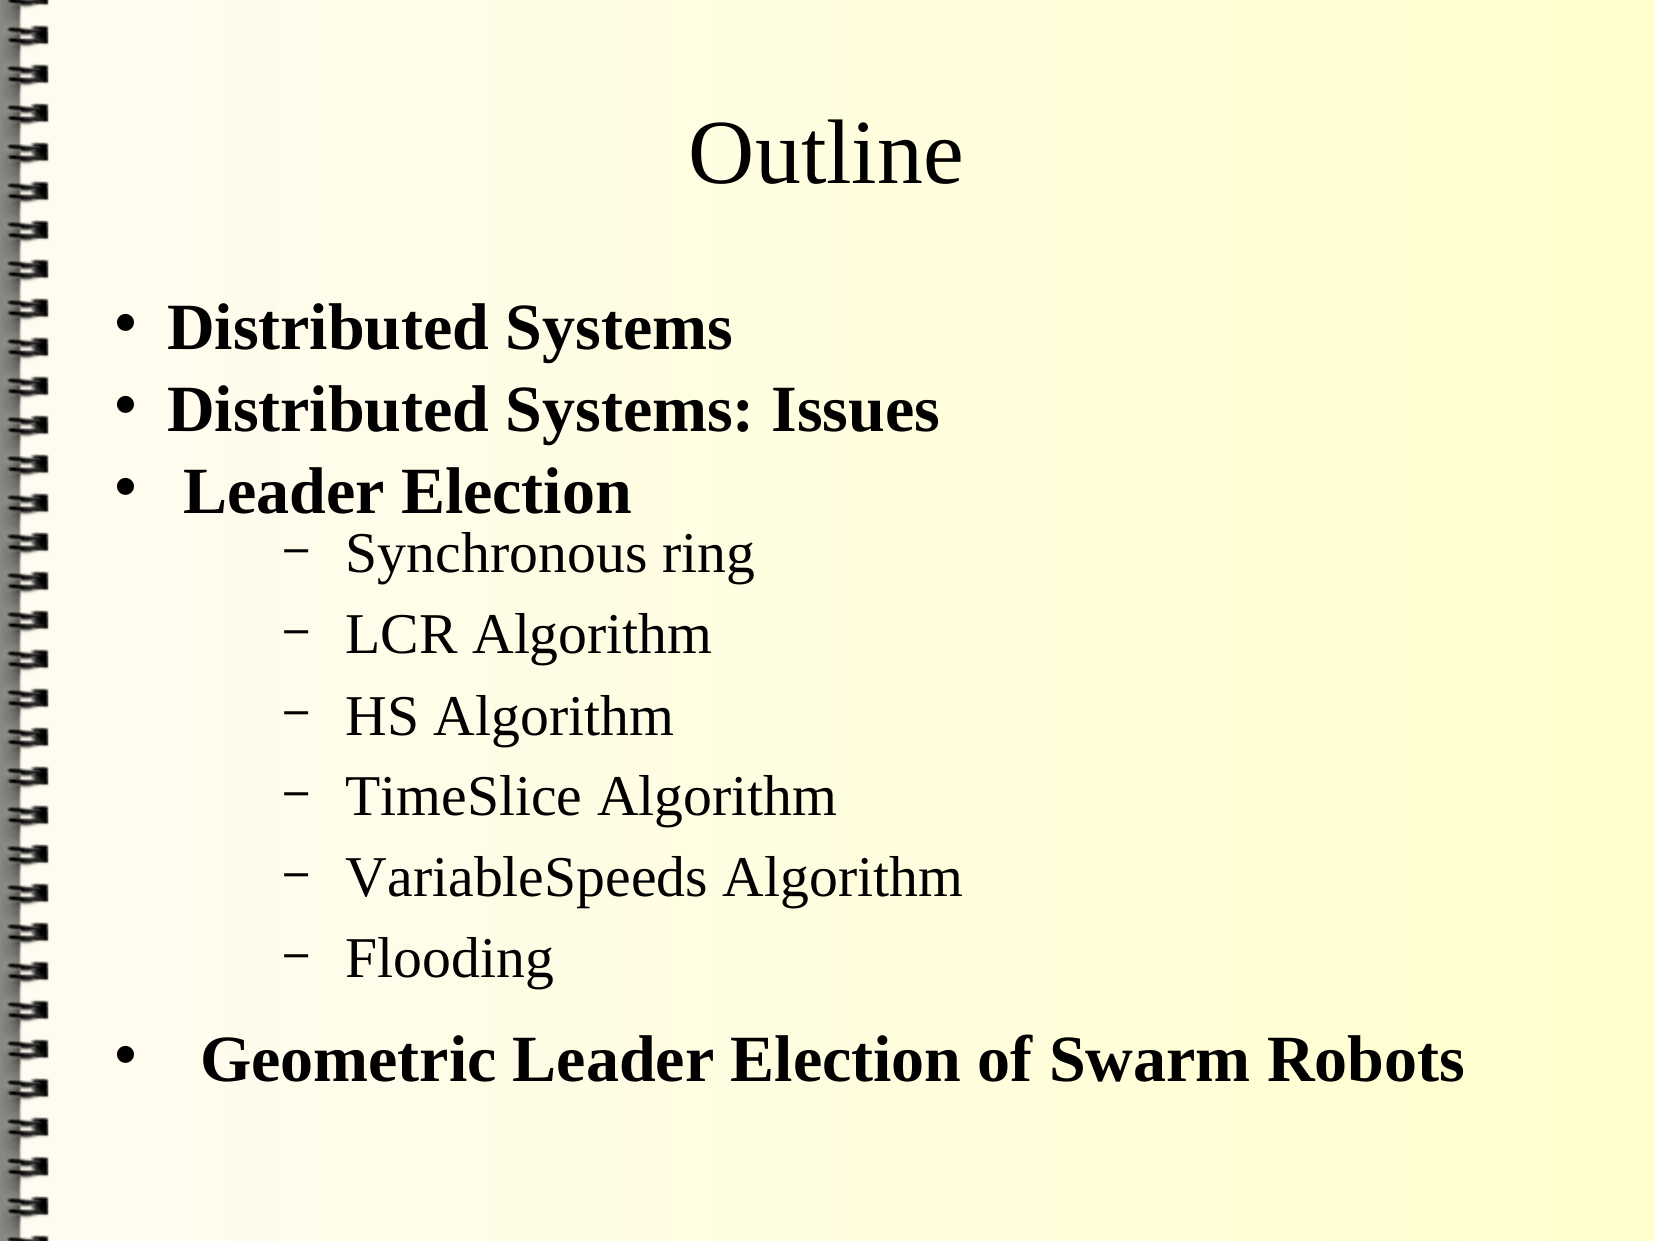

# Outline
Distributed Systems
Distributed Systems: Issues
 Leader Election
 Synchronous ring
 LCR Algorithm
 HS Algorithm
 TimeSlice Algorithm
 VariableSpeeds Algorithm
 Flooding
 Geometric Leader Election of Swarm Robots